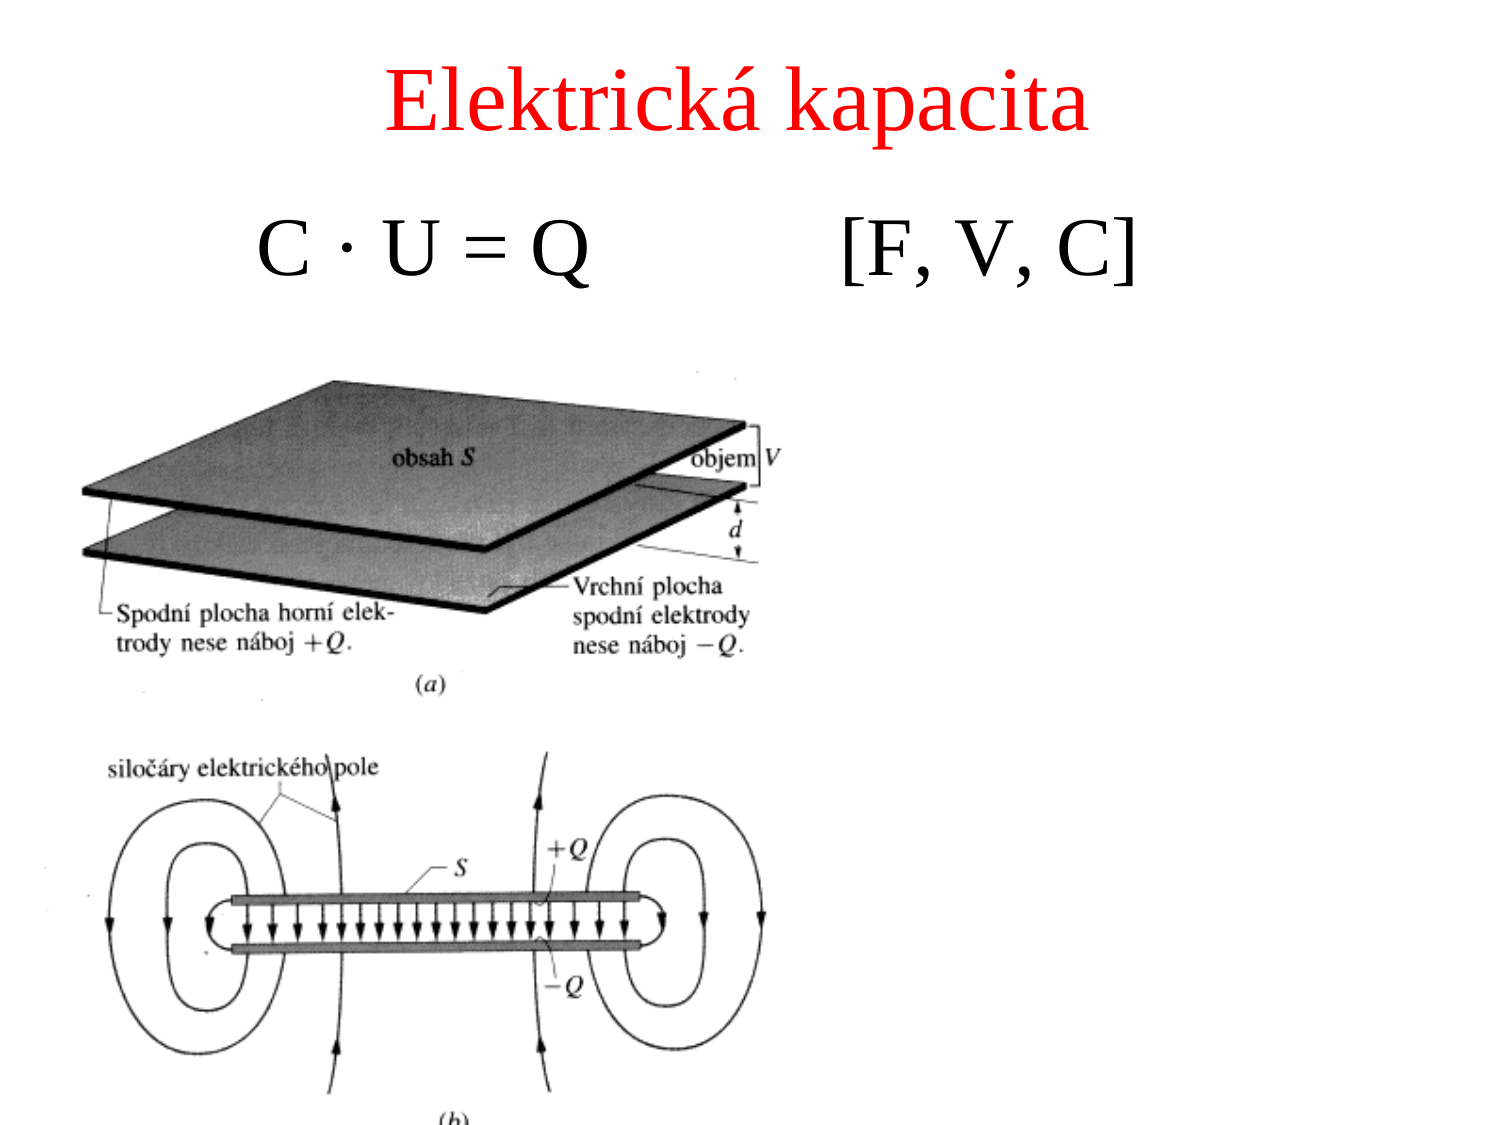

Elektrická kapacita
C · U = Q [F, V, C]